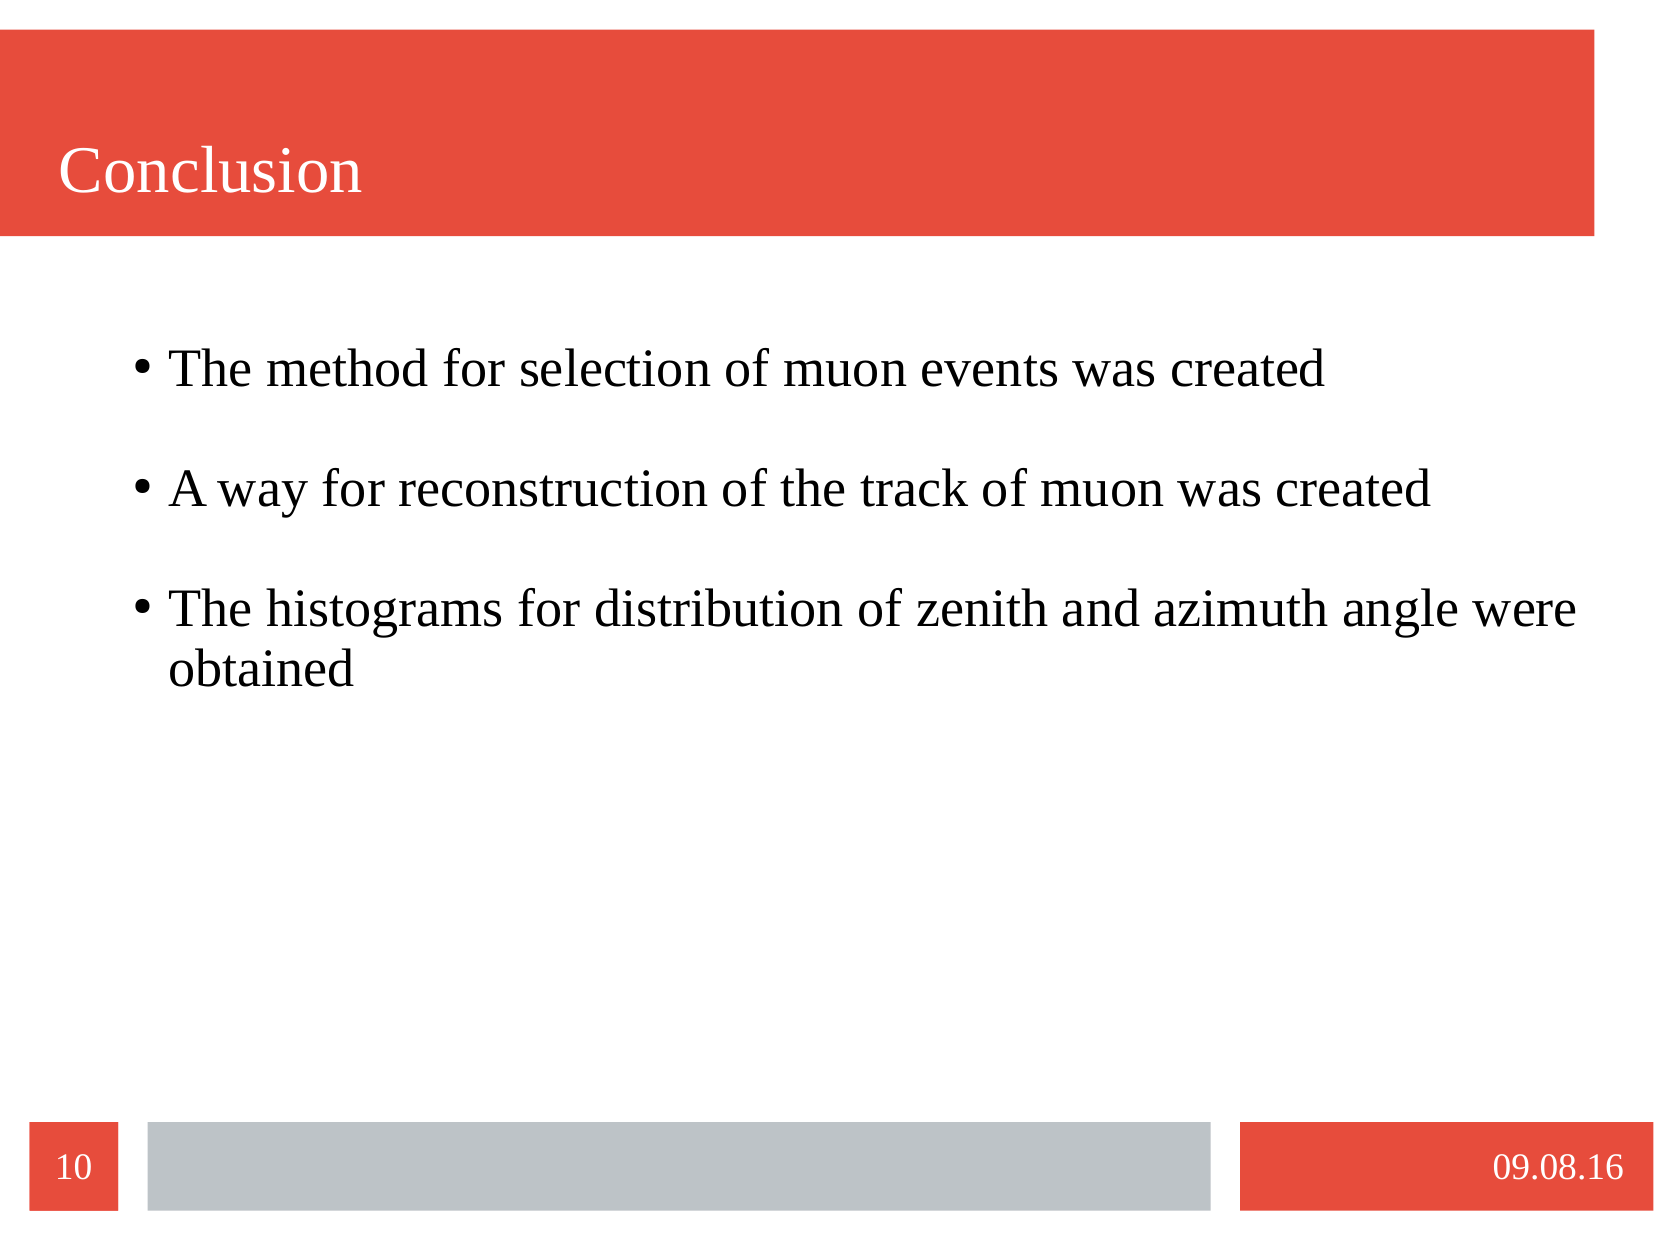

# Conclusion
The method for selection of muon events was created
A way for reconstruction of the track of muon was created
The histograms for distribution of zenith and azimuth angle were obtained
10
09.08.16